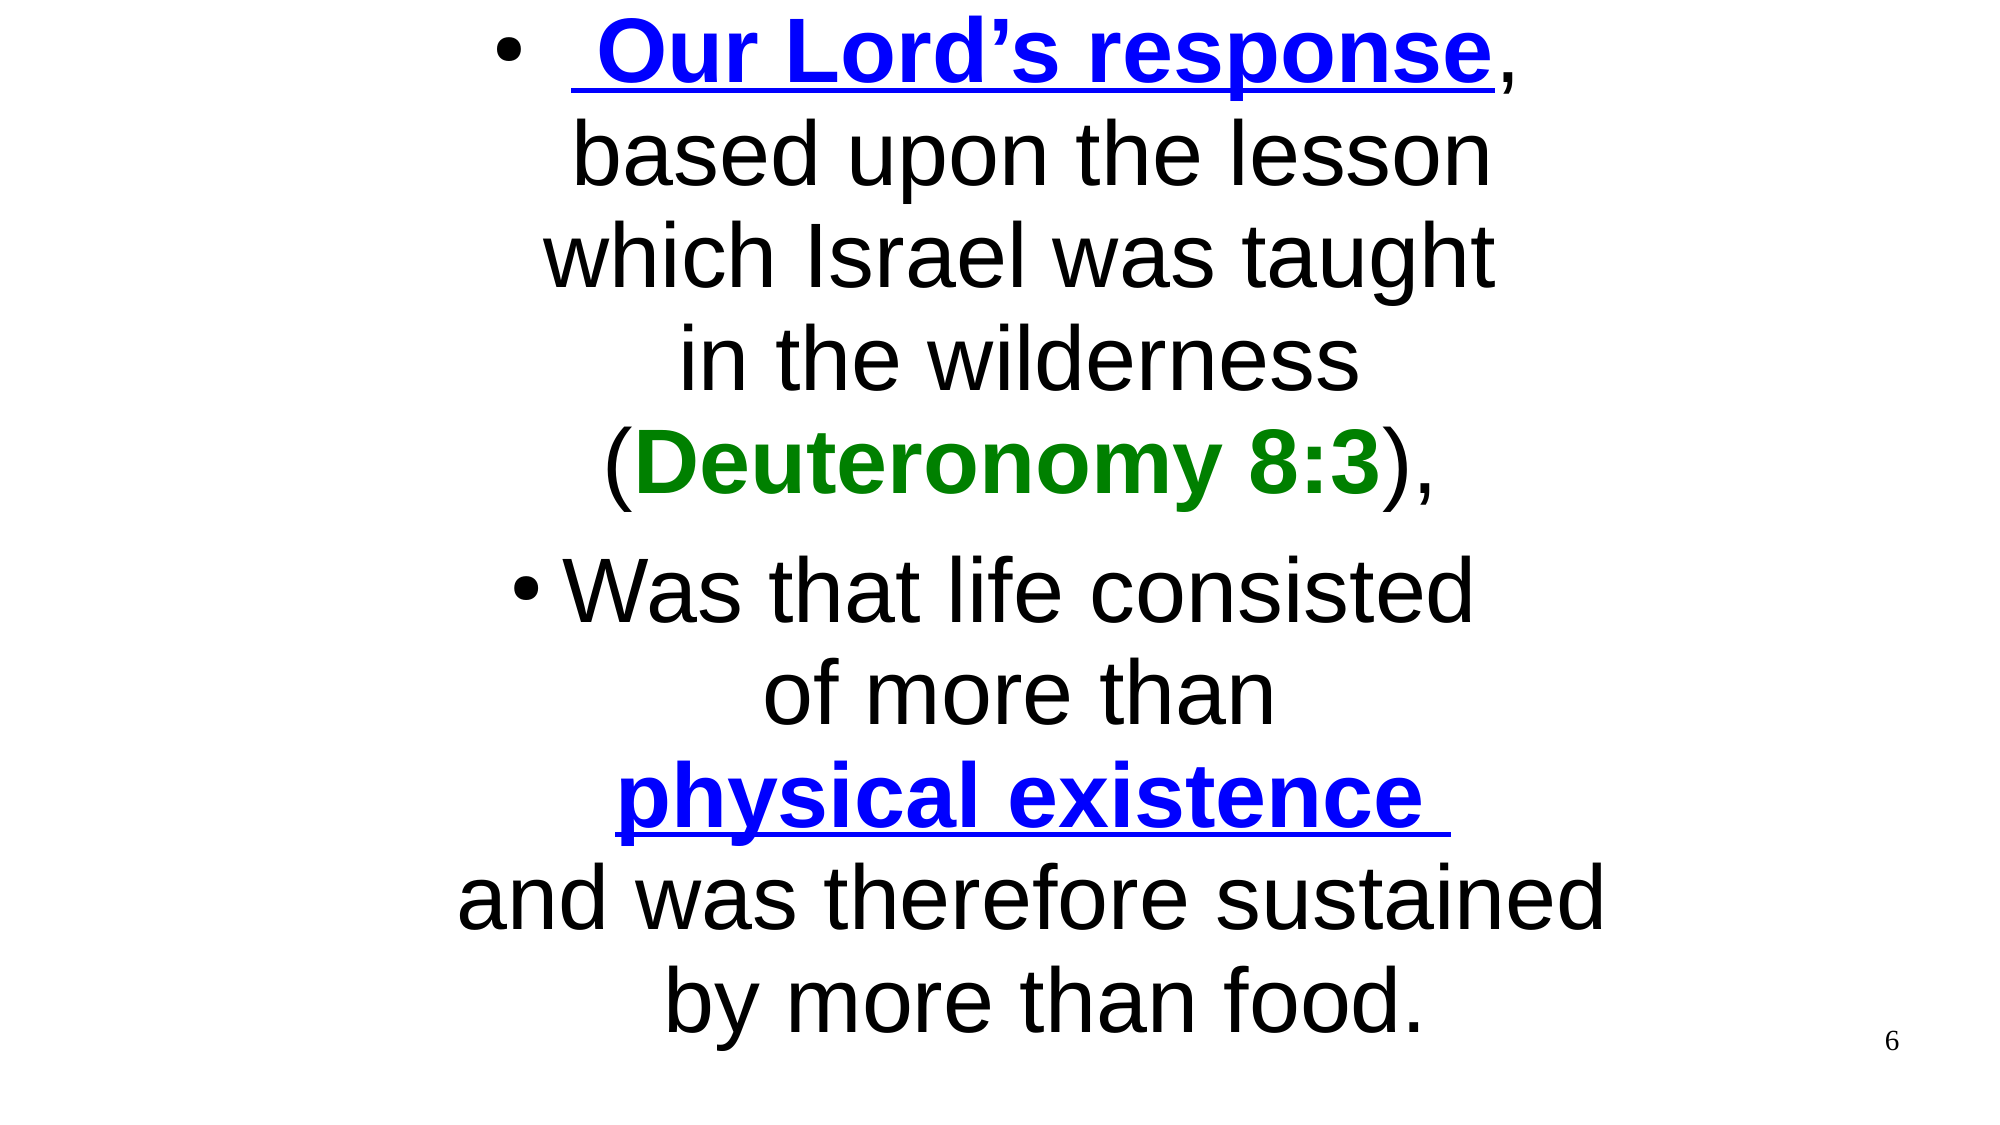

# Our Lord’s response, based upon the lesson which Israel was taught in the wilderness (Deuteronomy 8:3),
Was that life consisted
of more than
physical existence
and was therefore sustained
 by more than food.
6